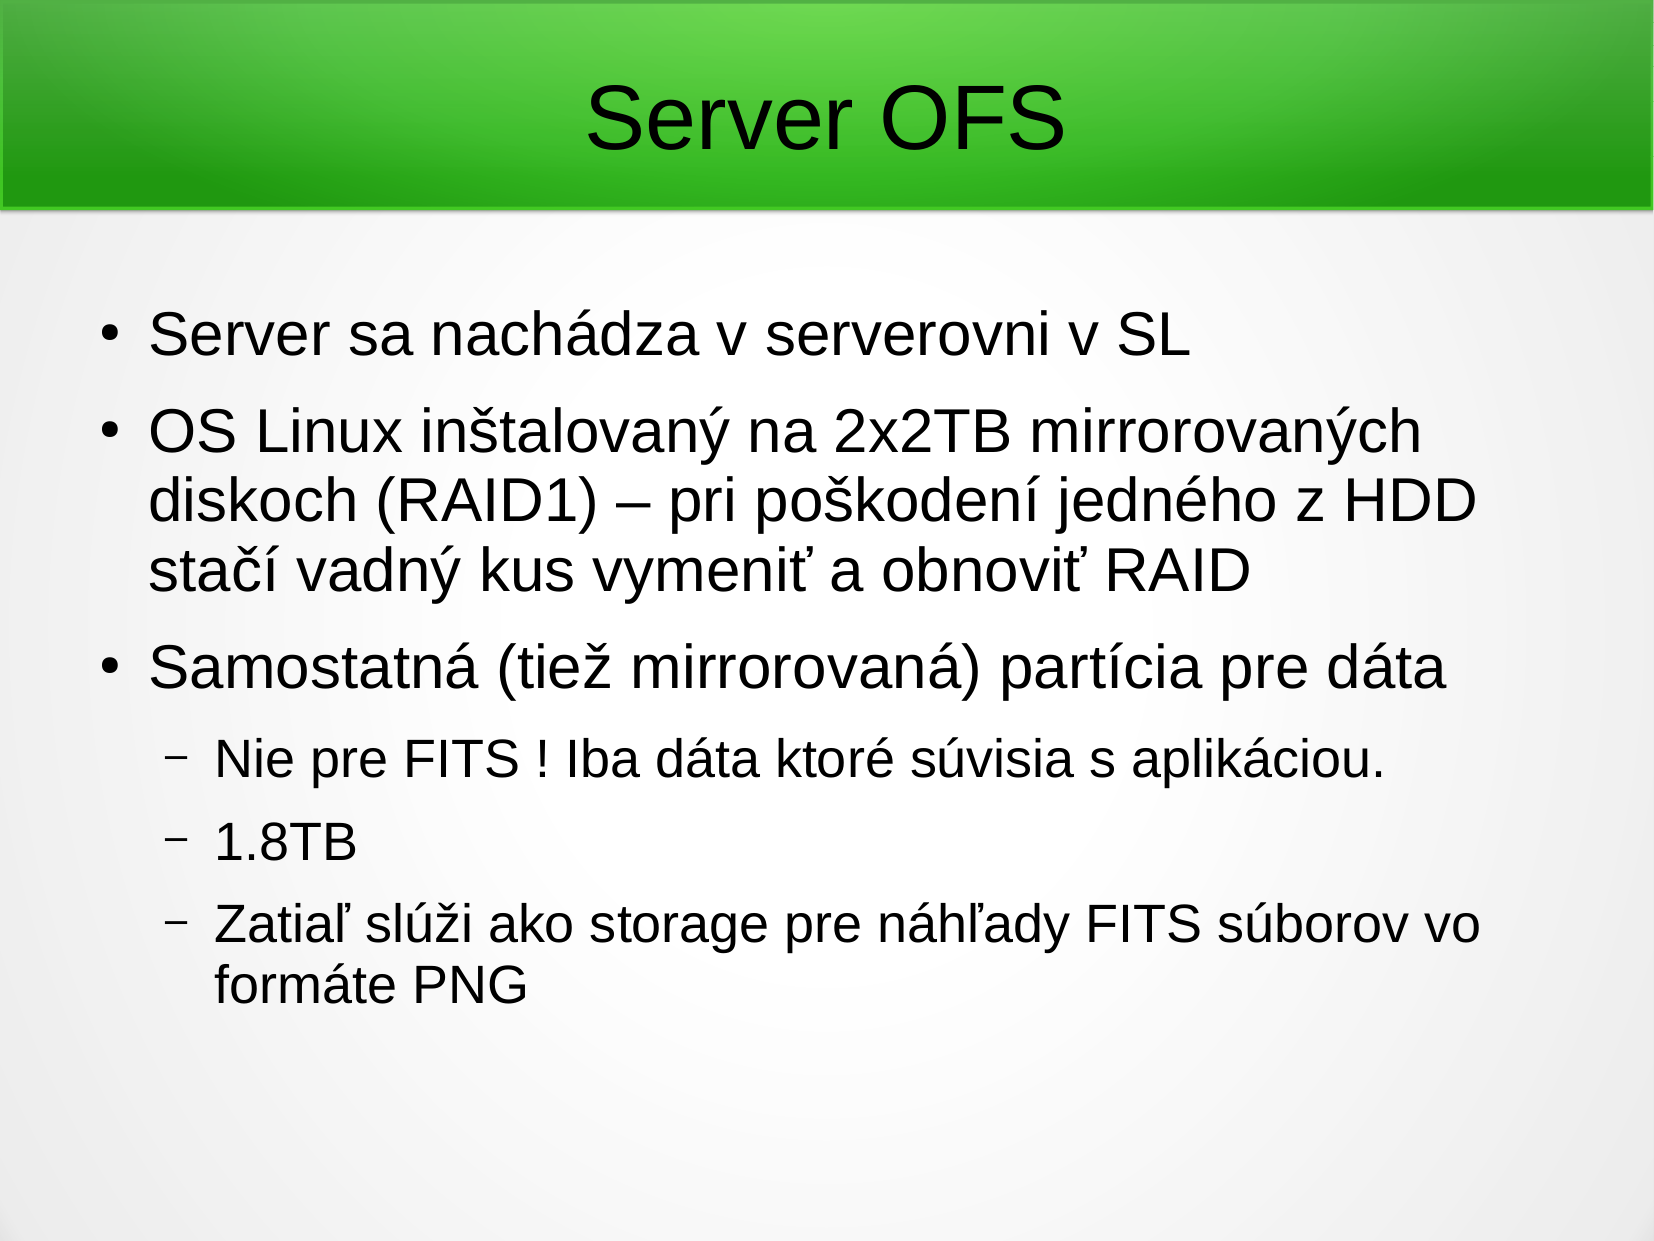

# Server OFS
Server sa nachádza v serverovni v SL
OS Linux inštalovaný na 2x2TB mirrorovaných diskoch (RAID1) – pri poškodení jedného z HDD stačí vadný kus vymeniť a obnoviť RAID
Samostatná (tiež mirrorovaná) partícia pre dáta
Nie pre FITS ! Iba dáta ktoré súvisia s aplikáciou.
1.8TB
Zatiaľ slúži ako storage pre náhľady FITS súborov vo formáte PNG